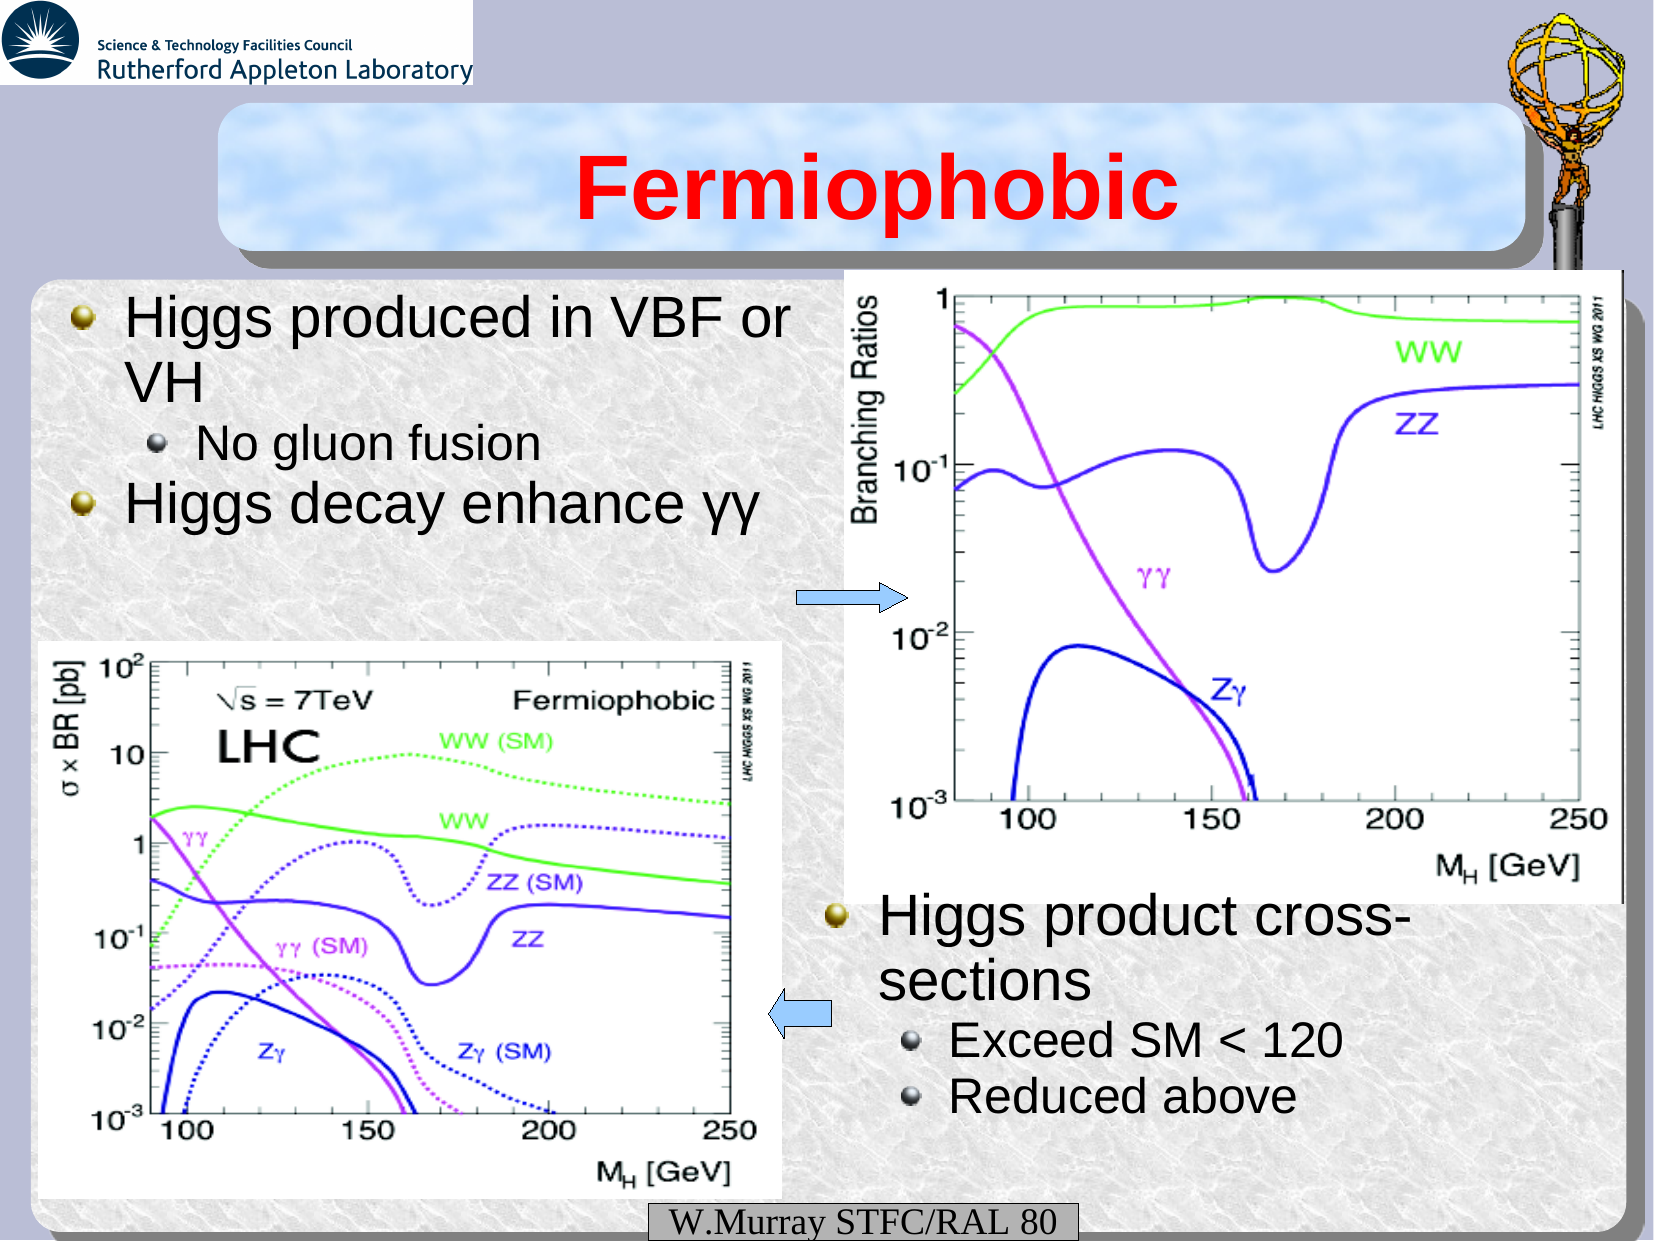

# Fermiophobic
Higgs produced in VBF or VH
No gluon fusion
Higgs decay enhance γγ
Higgs product cross-sections
Exceed SM < 120
Reduced above